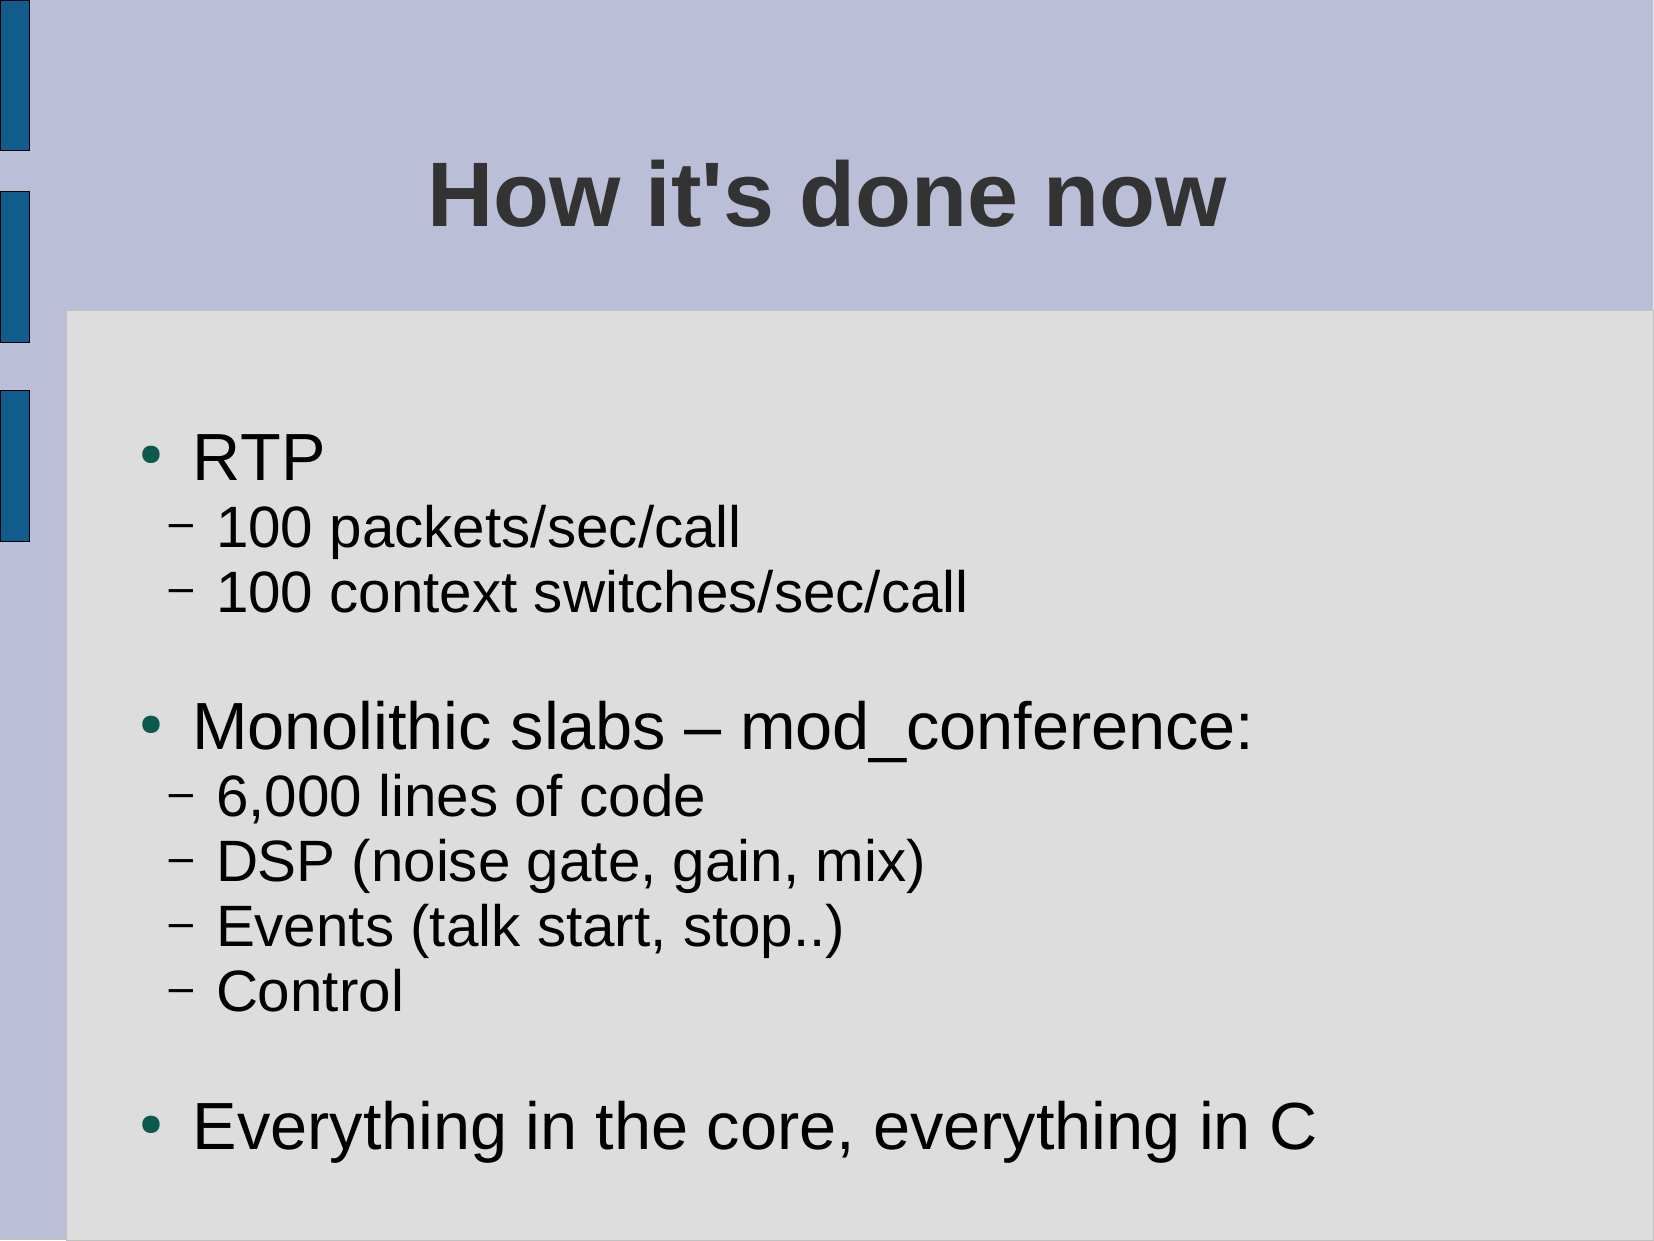

# How it's done now
RTP
100 packets/sec/call
100 context switches/sec/call
Monolithic slabs – mod_conference:
6,000 lines of code
DSP (noise gate, gain, mix)
Events (talk start, stop..)
Control
Everything in the core, everything in C